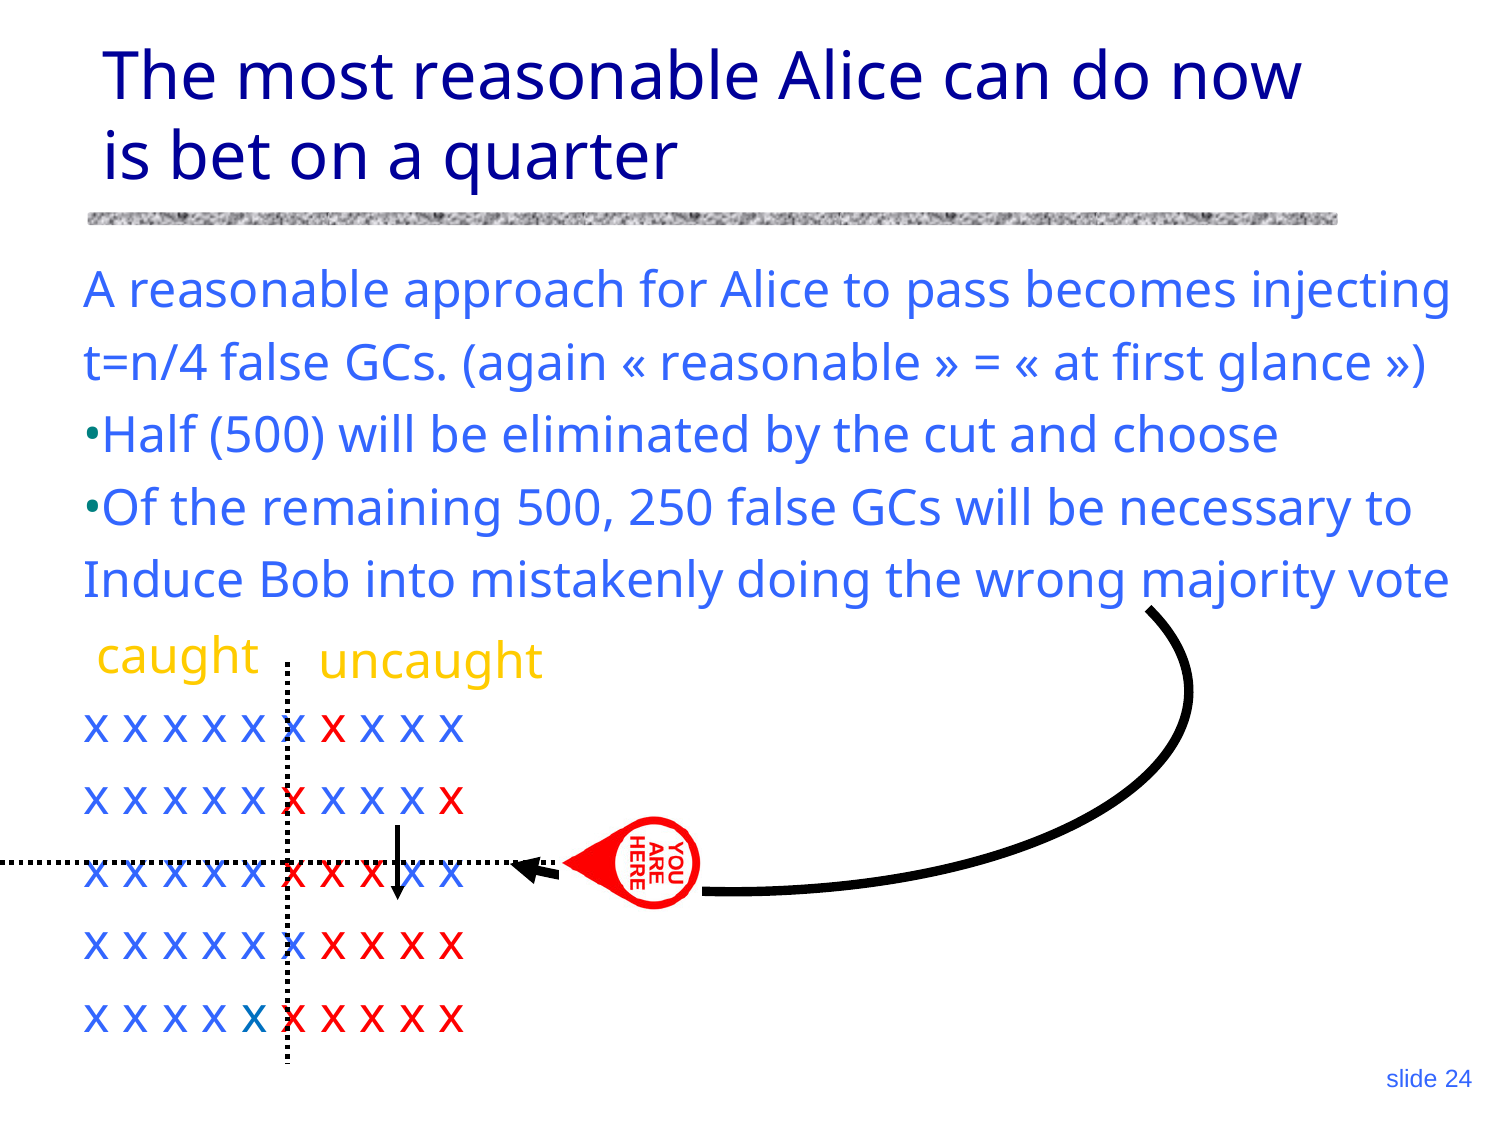

# The most reasonable Alice can do now is bet on a quarter
A reasonable approach for Alice to pass becomes injecting
t=n/4 false GCs. (again « reasonable » = « at first glance »)
Half (500) will be eliminated by the cut and choose
Of the remaining 500, 250 false GCs will be necessary to
Induce Bob into mistakenly doing the wrong majority vote
x x x x x x x x x x
x x x x x x x x x x
x x x x x x x x x x
x x x x x x x x x x
x x x x x x x x x x
caught
uncaught
slide